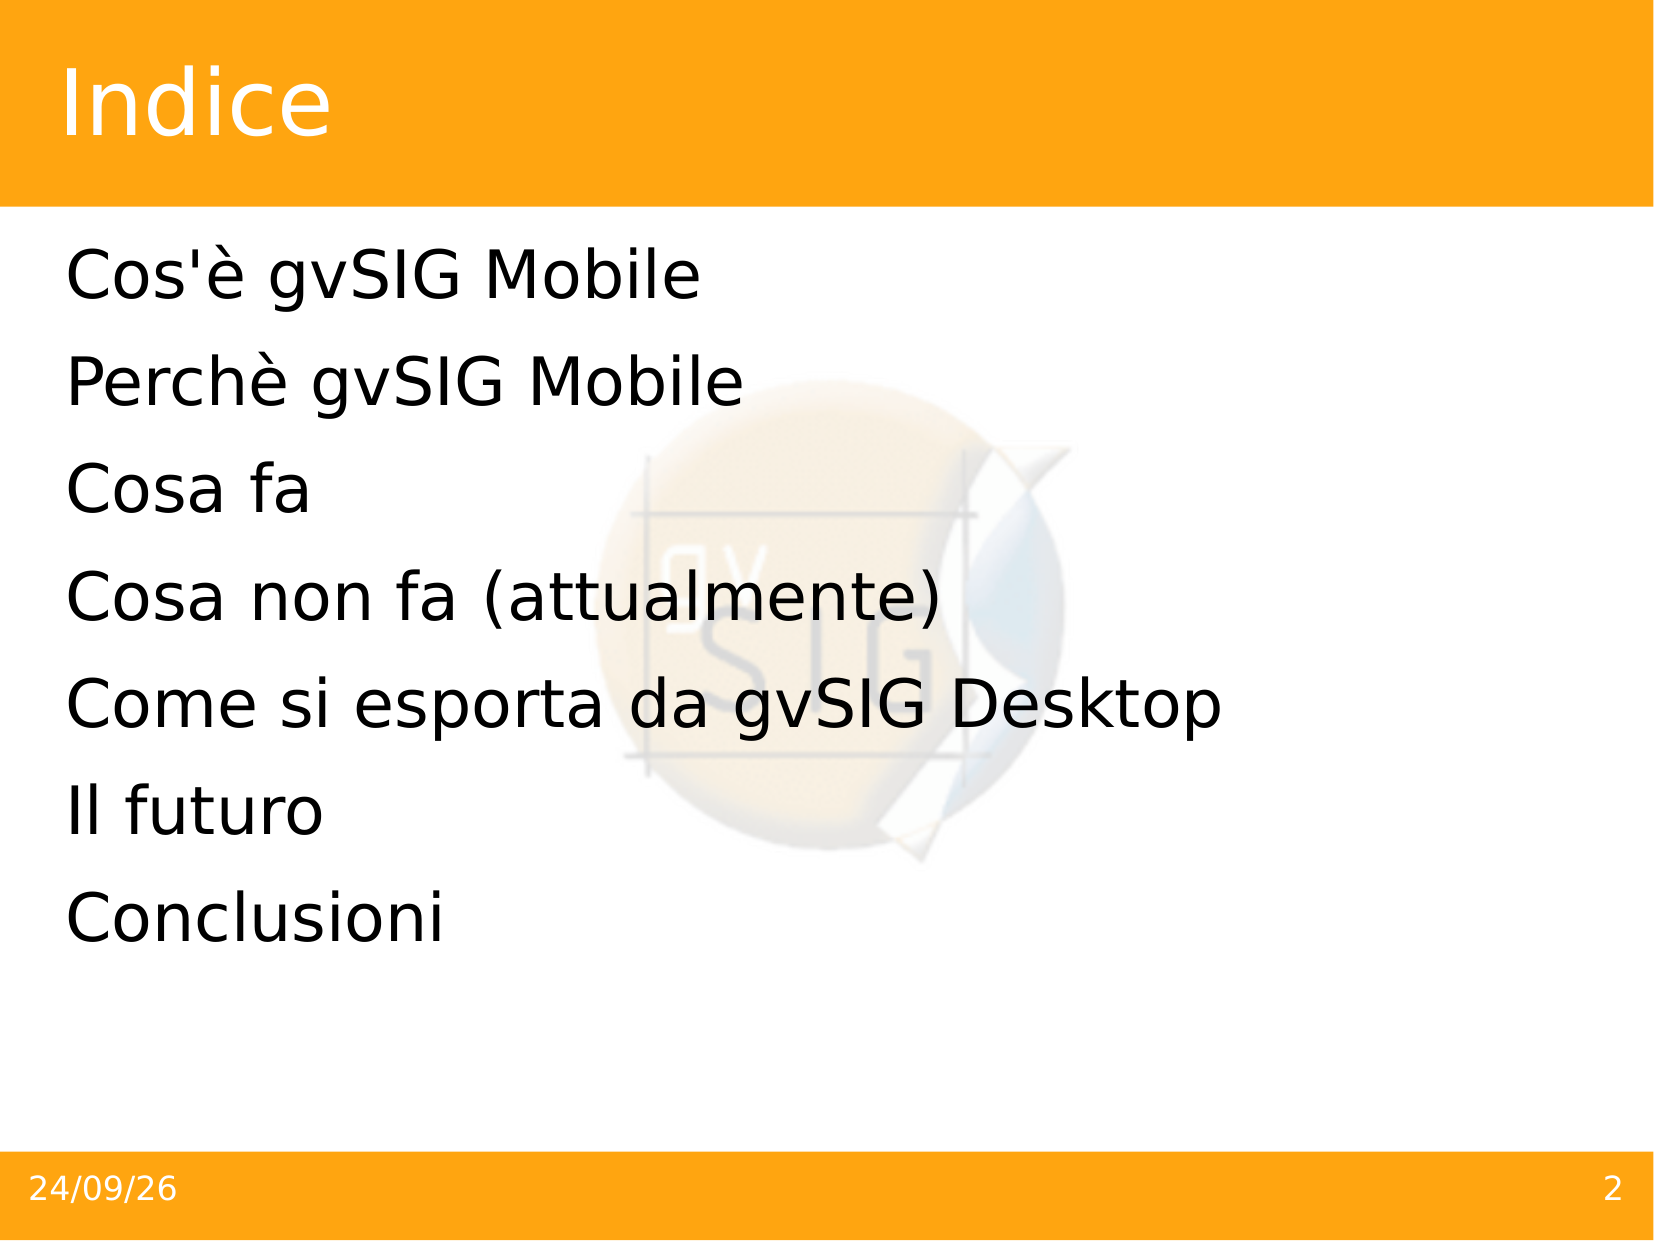

# Indice
Cos'è gvSIG Mobile
Perchè gvSIG Mobile
Cosa fa
Cosa non fa (attualmente)
Come si esporta da gvSIG Desktop
Il futuro
Conclusioni
2